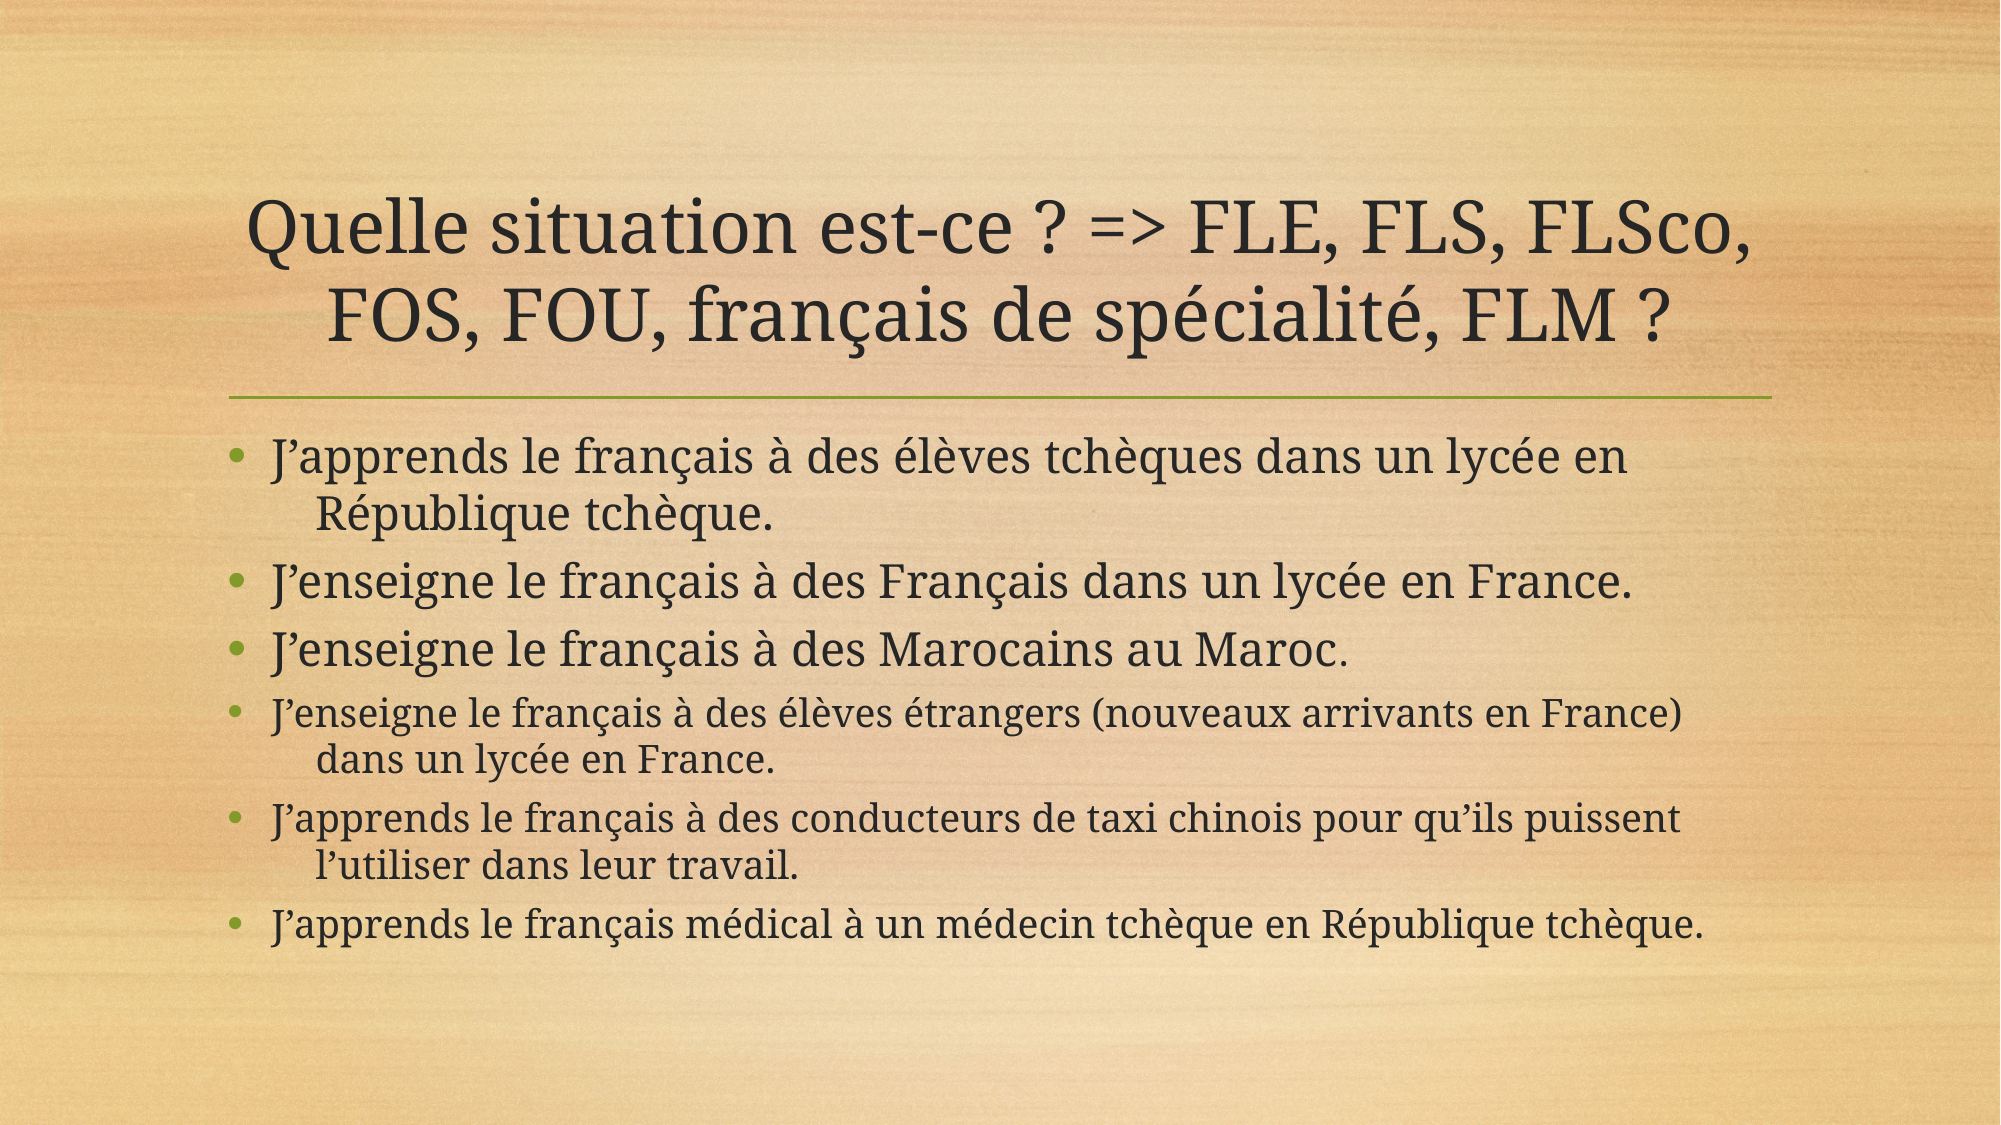

# Quelle situation est-ce ? => FLE, FLS, FLSco, FOS, FOU, français de spécialité, FLM ?
J’apprends le français à des élèves tchèques dans un lycée en République tchèque.
J’enseigne le français à des Français dans un lycée en France.
J’enseigne le français à des Marocains au Maroc.
J’enseigne le français à des élèves étrangers (nouveaux arrivants en France) dans un lycée en France.
J’apprends le français à des conducteurs de taxi chinois pour qu’ils puissent l’utiliser dans leur travail.
J’apprends le français médical à un médecin tchèque en République tchèque.